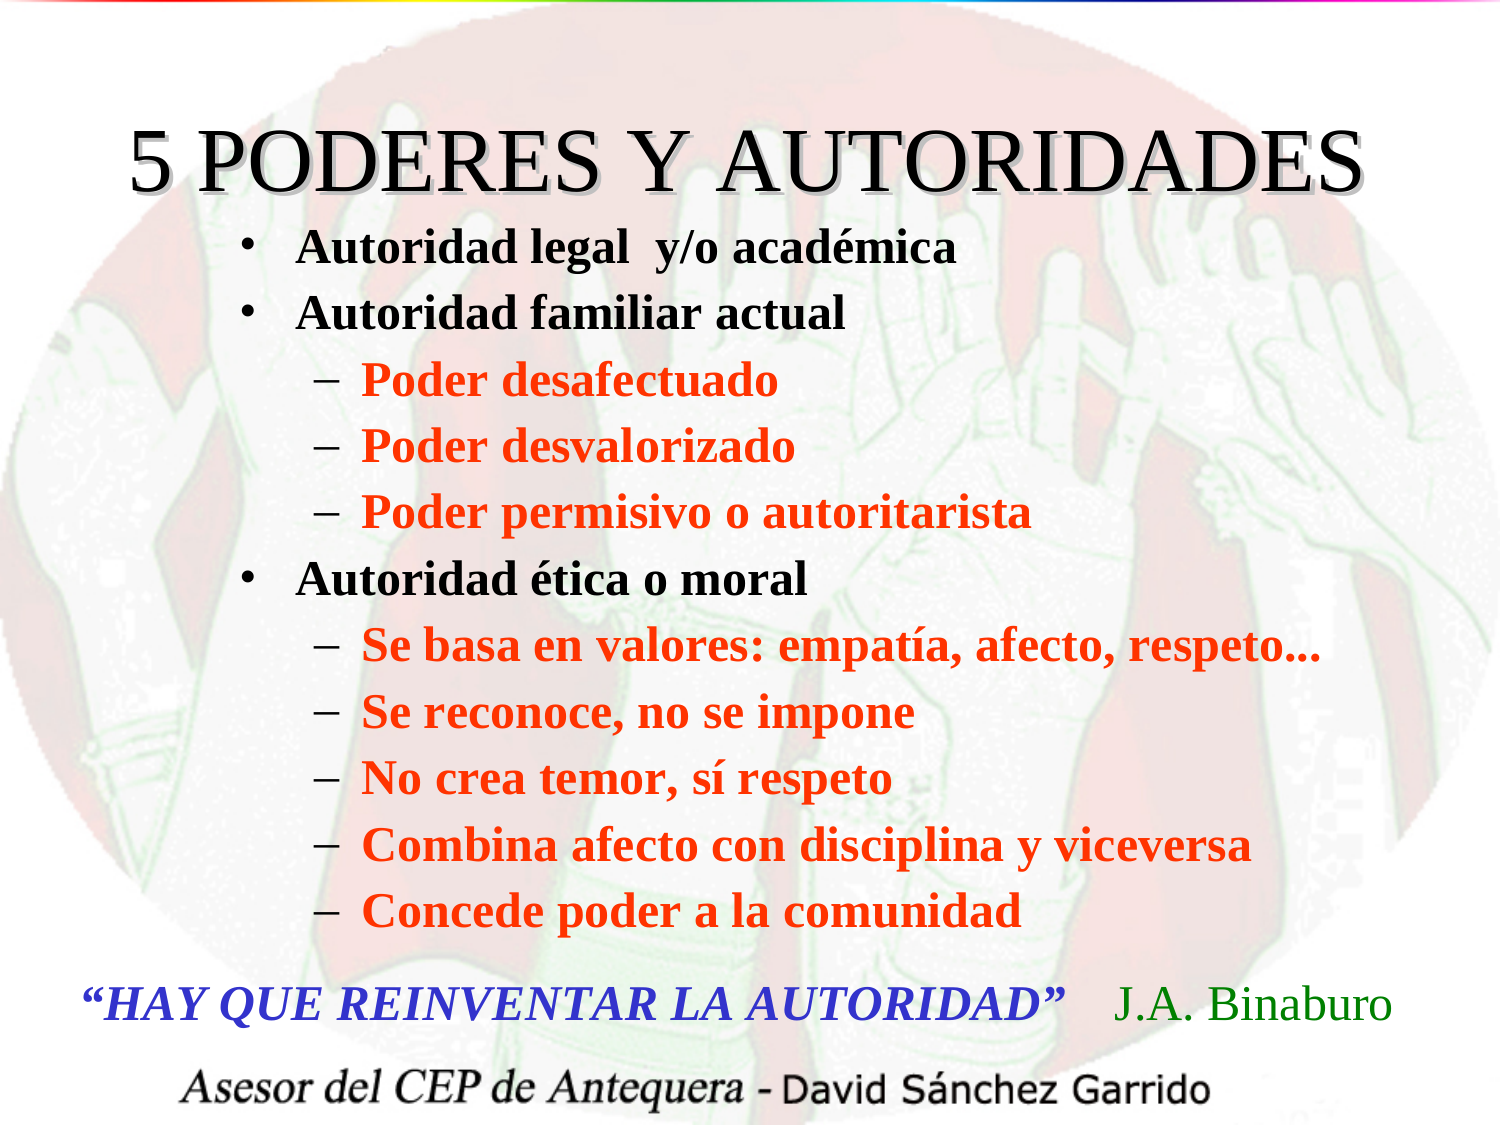

5 PODERES Y AUTORIDADES
Autoridad legal y/o académica
Autoridad familiar actual
Poder desafectuado
Poder desvalorizado
Poder permisivo o autoritarista
Autoridad ética o moral
Se basa en valores: empatía, afecto, respeto...
Se reconoce, no se impone
No crea temor, sí respeto
Combina afecto con disciplina y viceversa
Concede poder a la comunidad
“HAY QUE REINVENTAR LA AUTORIDAD”
J.A. Binaburo